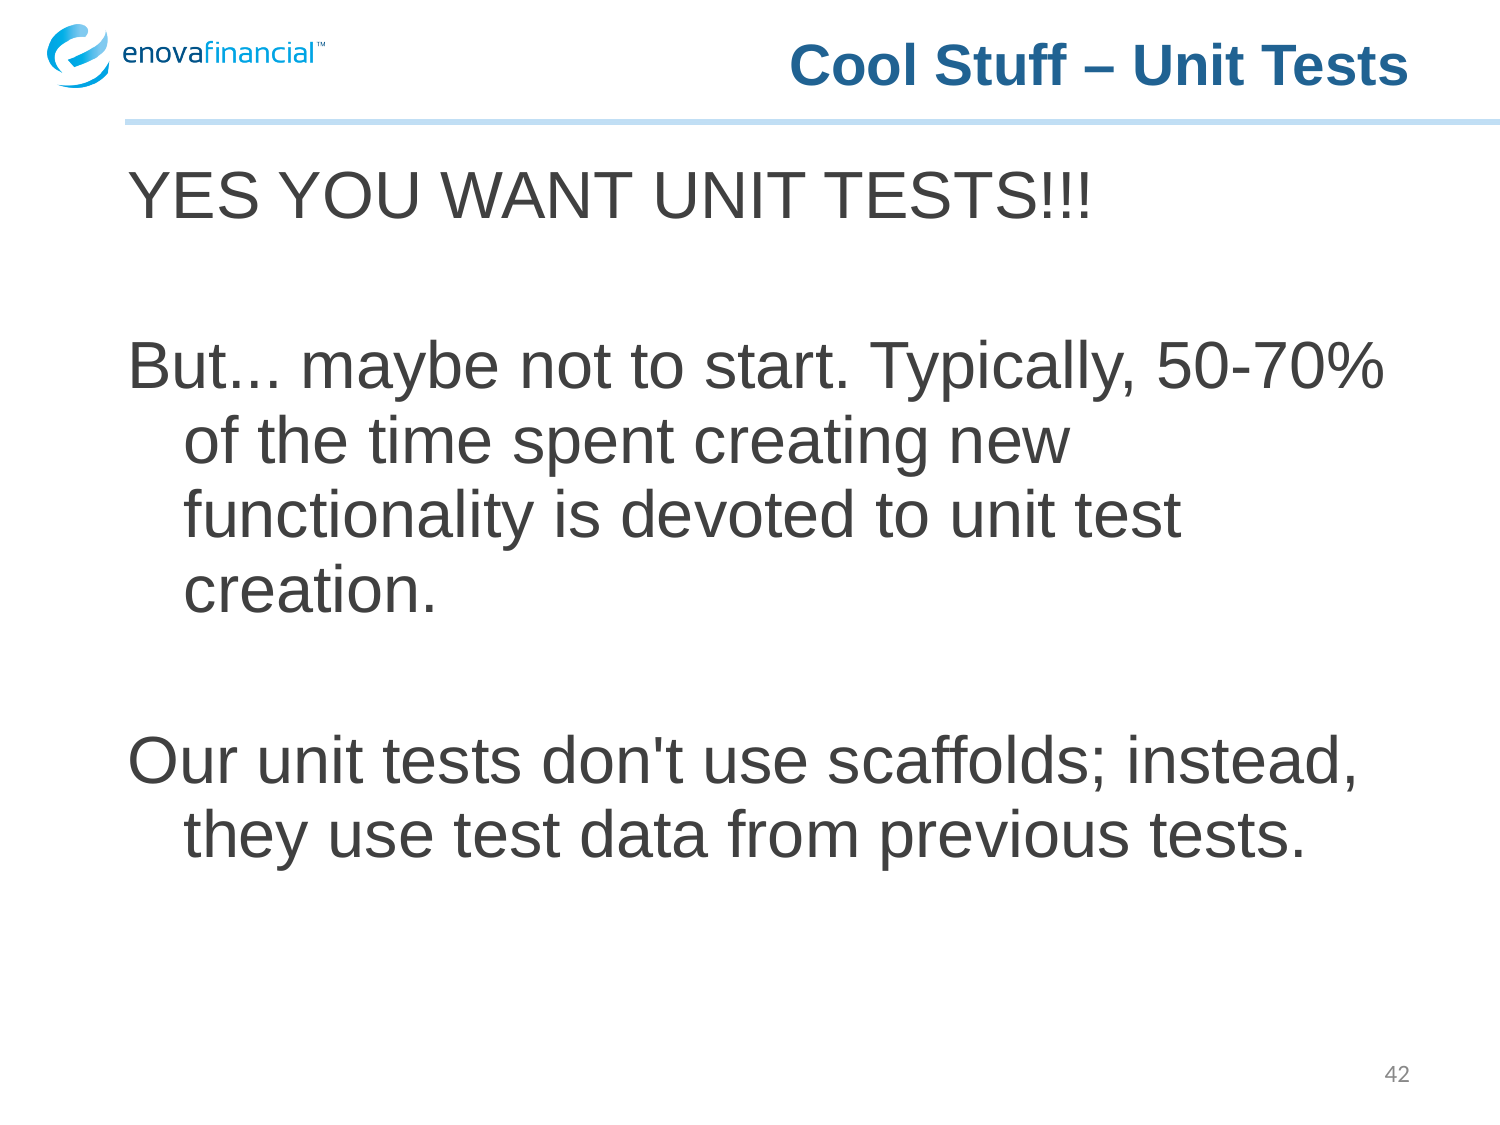

Cool Stuff – Unit Tests
# YES YOU WANT UNIT TESTS!!!
But... maybe not to start. Typically, 50-70% of the time spent creating new functionality is devoted to unit test creation.
Our unit tests don't use scaffolds; instead, they use test data from previous tests.